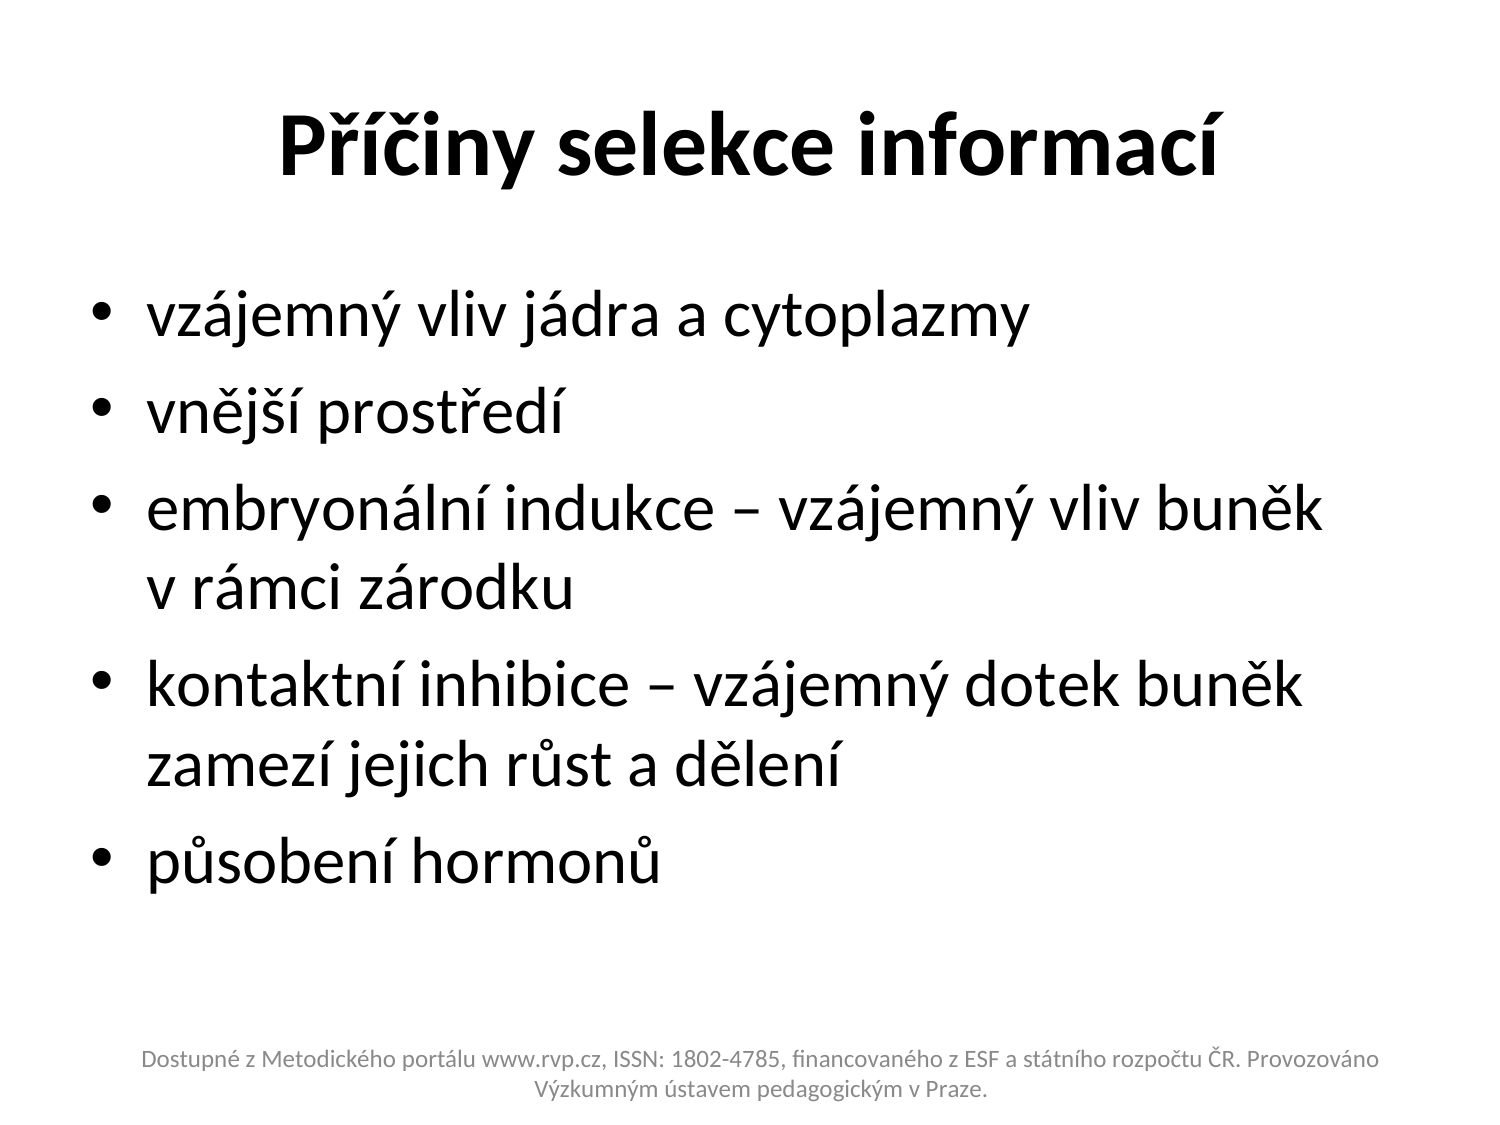

# Příčiny selekce informací
vzájemný vliv jádra a cytoplazmy
vnější prostředí
embryonální indukce – vzájemný vliv buněk
v rámci zárodku
kontaktní inhibice – vzájemný dotek buněk zamezí jejich růst a dělení
působení hormonů
Dostupné z Metodického portálu www.rvp.cz, ISSN: 1802-4785, financovaného z ESF a státního rozpočtu ČR. Provozováno Výzkumným ústavem pedagogickým v Praze.